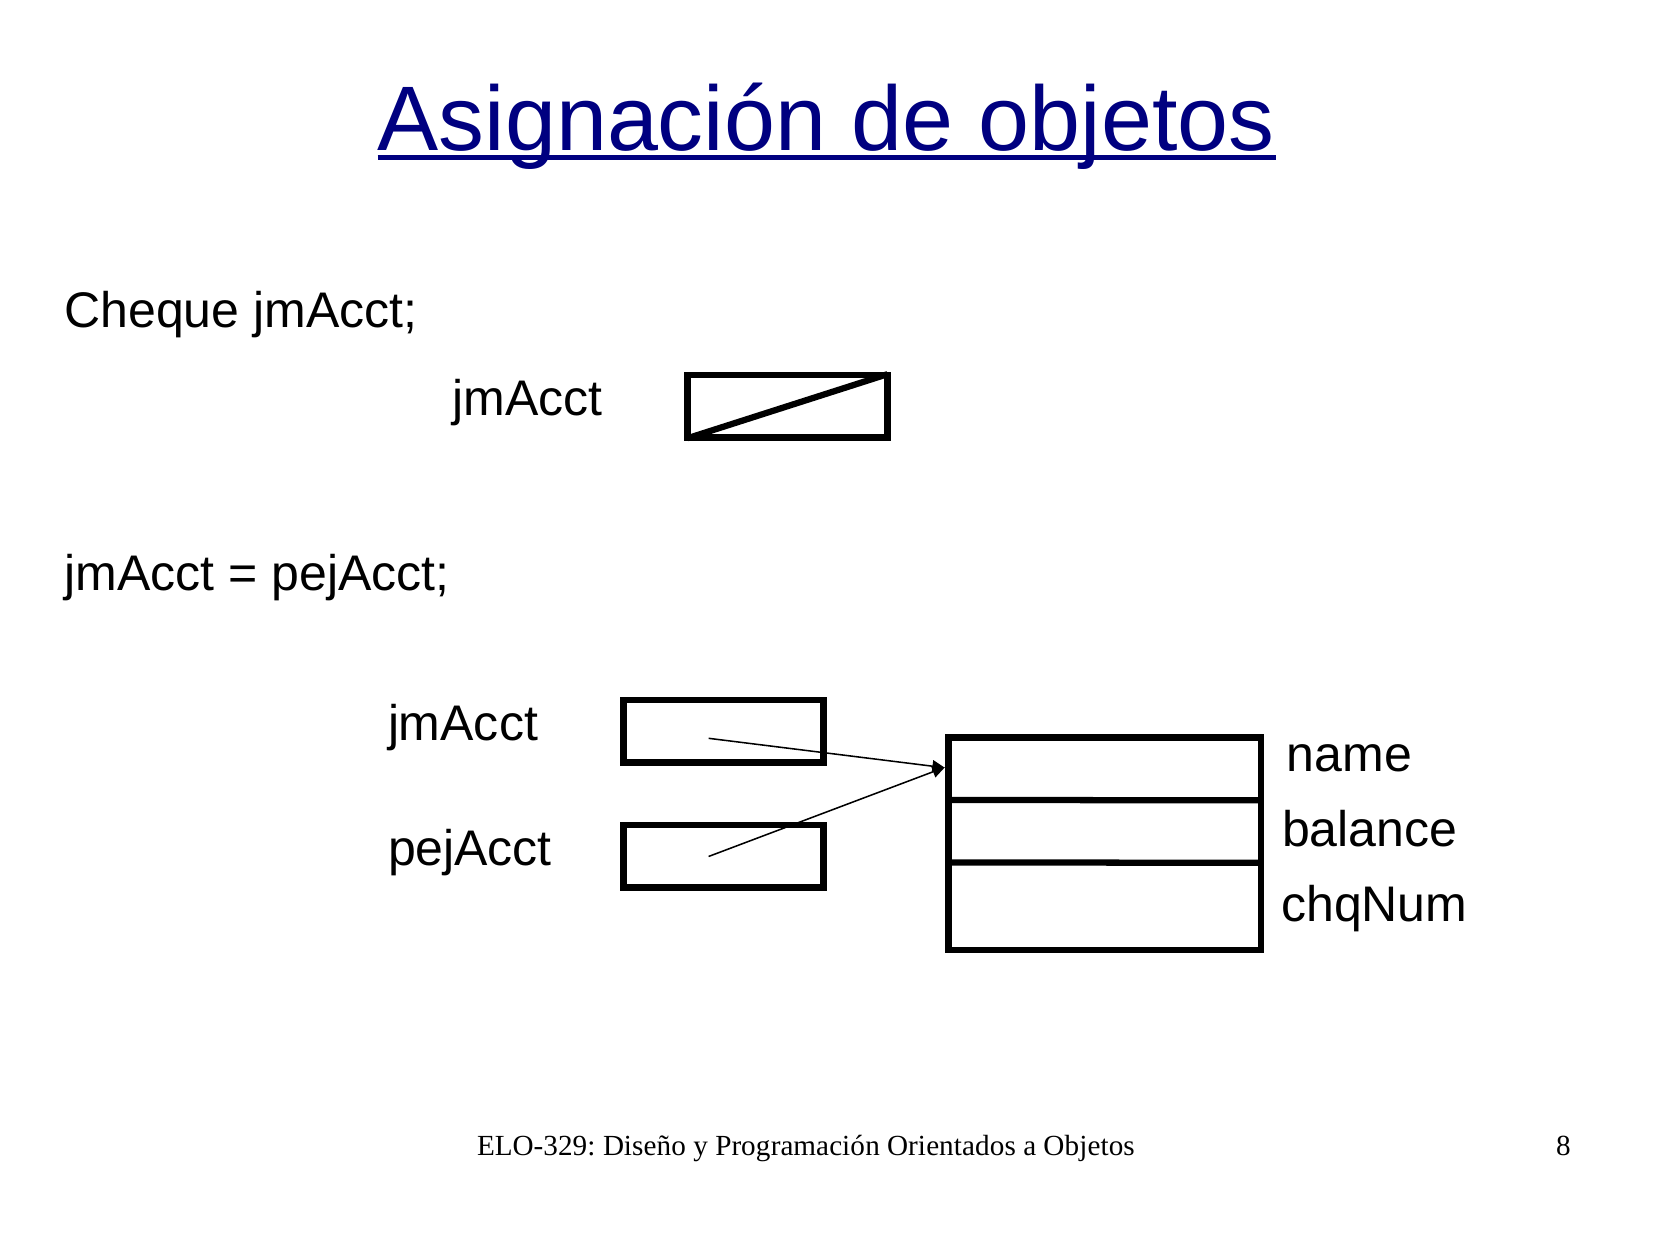

# Asignación de objetos
Cheque jmAcct;
jmAcct
jmAcct = pejAcct;
jmAcct
name
balance
pejAcct
chqNum
8